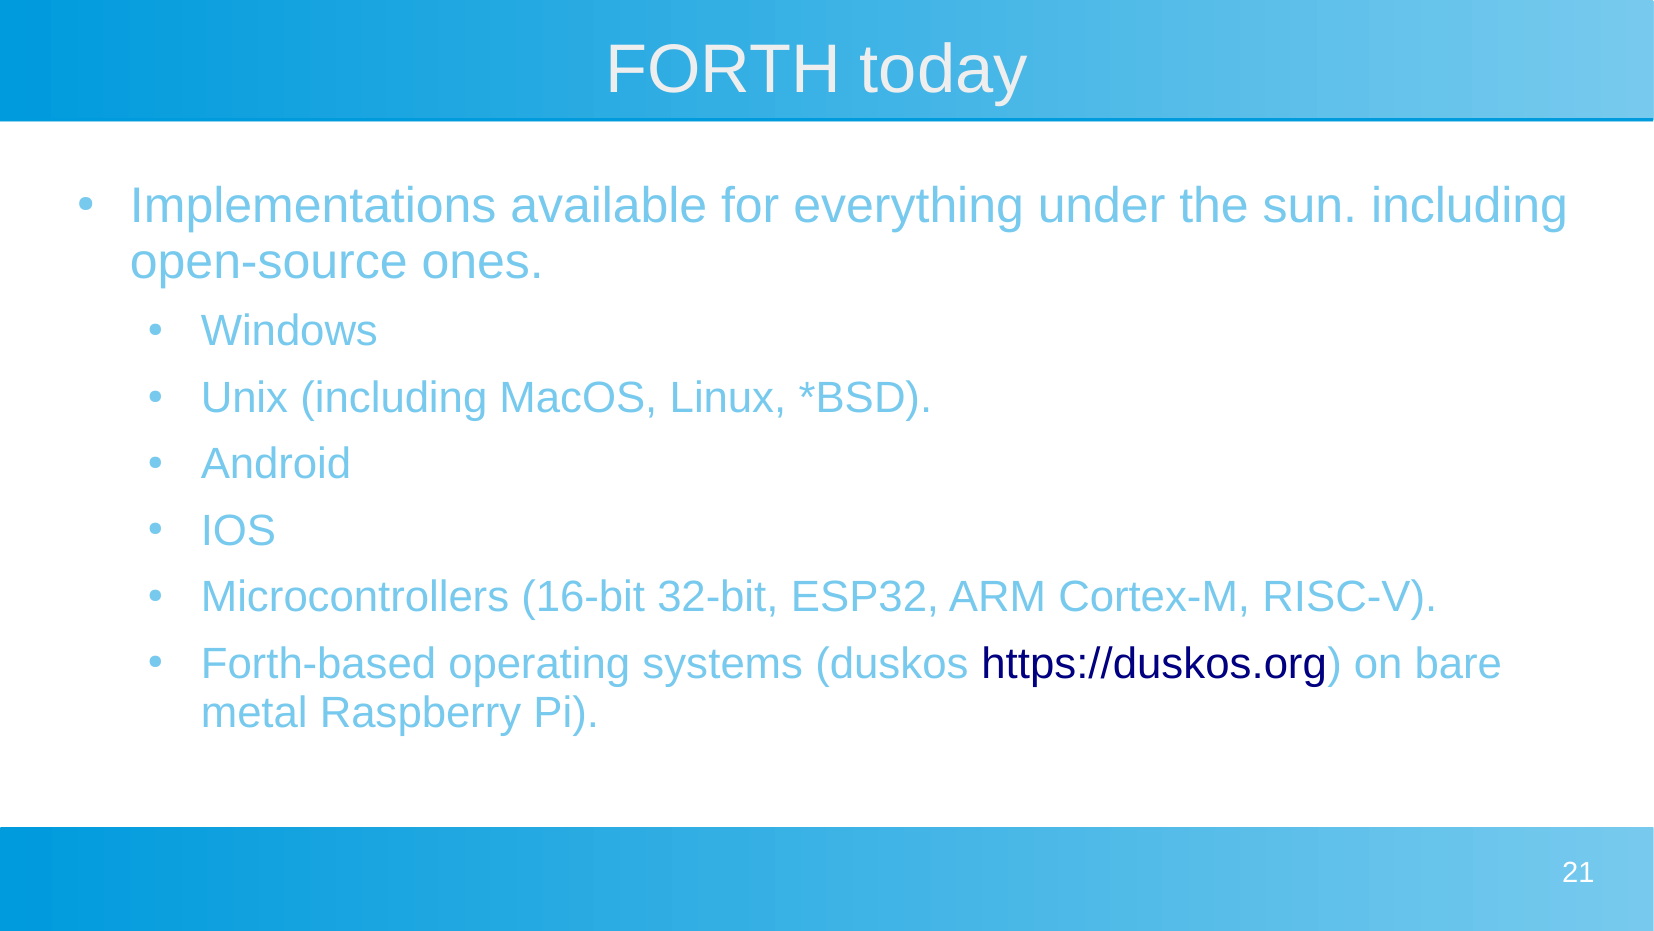

# FORTH today
Implementations available for everything under the sun. including open-source ones.
Windows
Unix (including MacOS, Linux, *BSD).
Android
IOS
Microcontrollers (16-bit 32-bit, ESP32, ARM Cortex-M, RISC-V).
Forth-based operating systems (duskos https://duskos.org) on bare metal Raspberry Pi).
21